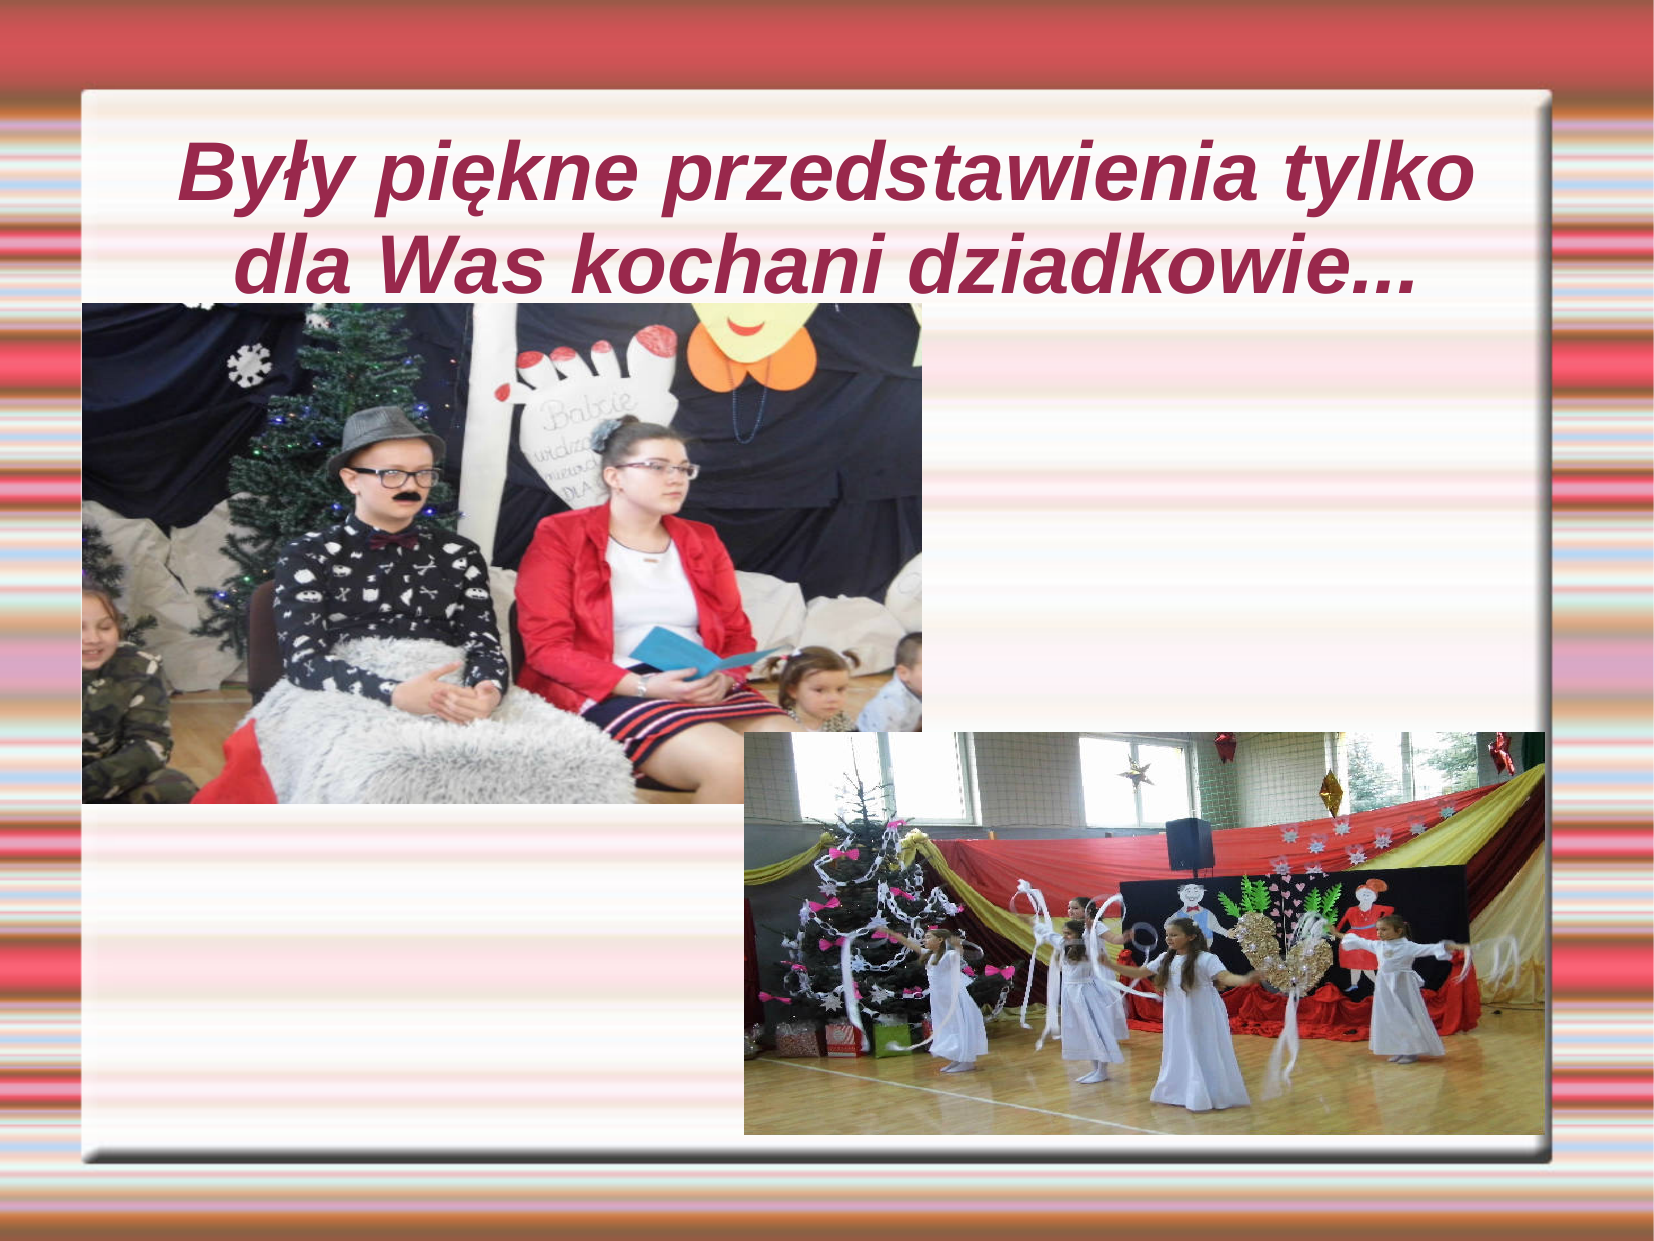

# Były piękne przedstawienia tylko dla Was kochani dziadkowie...